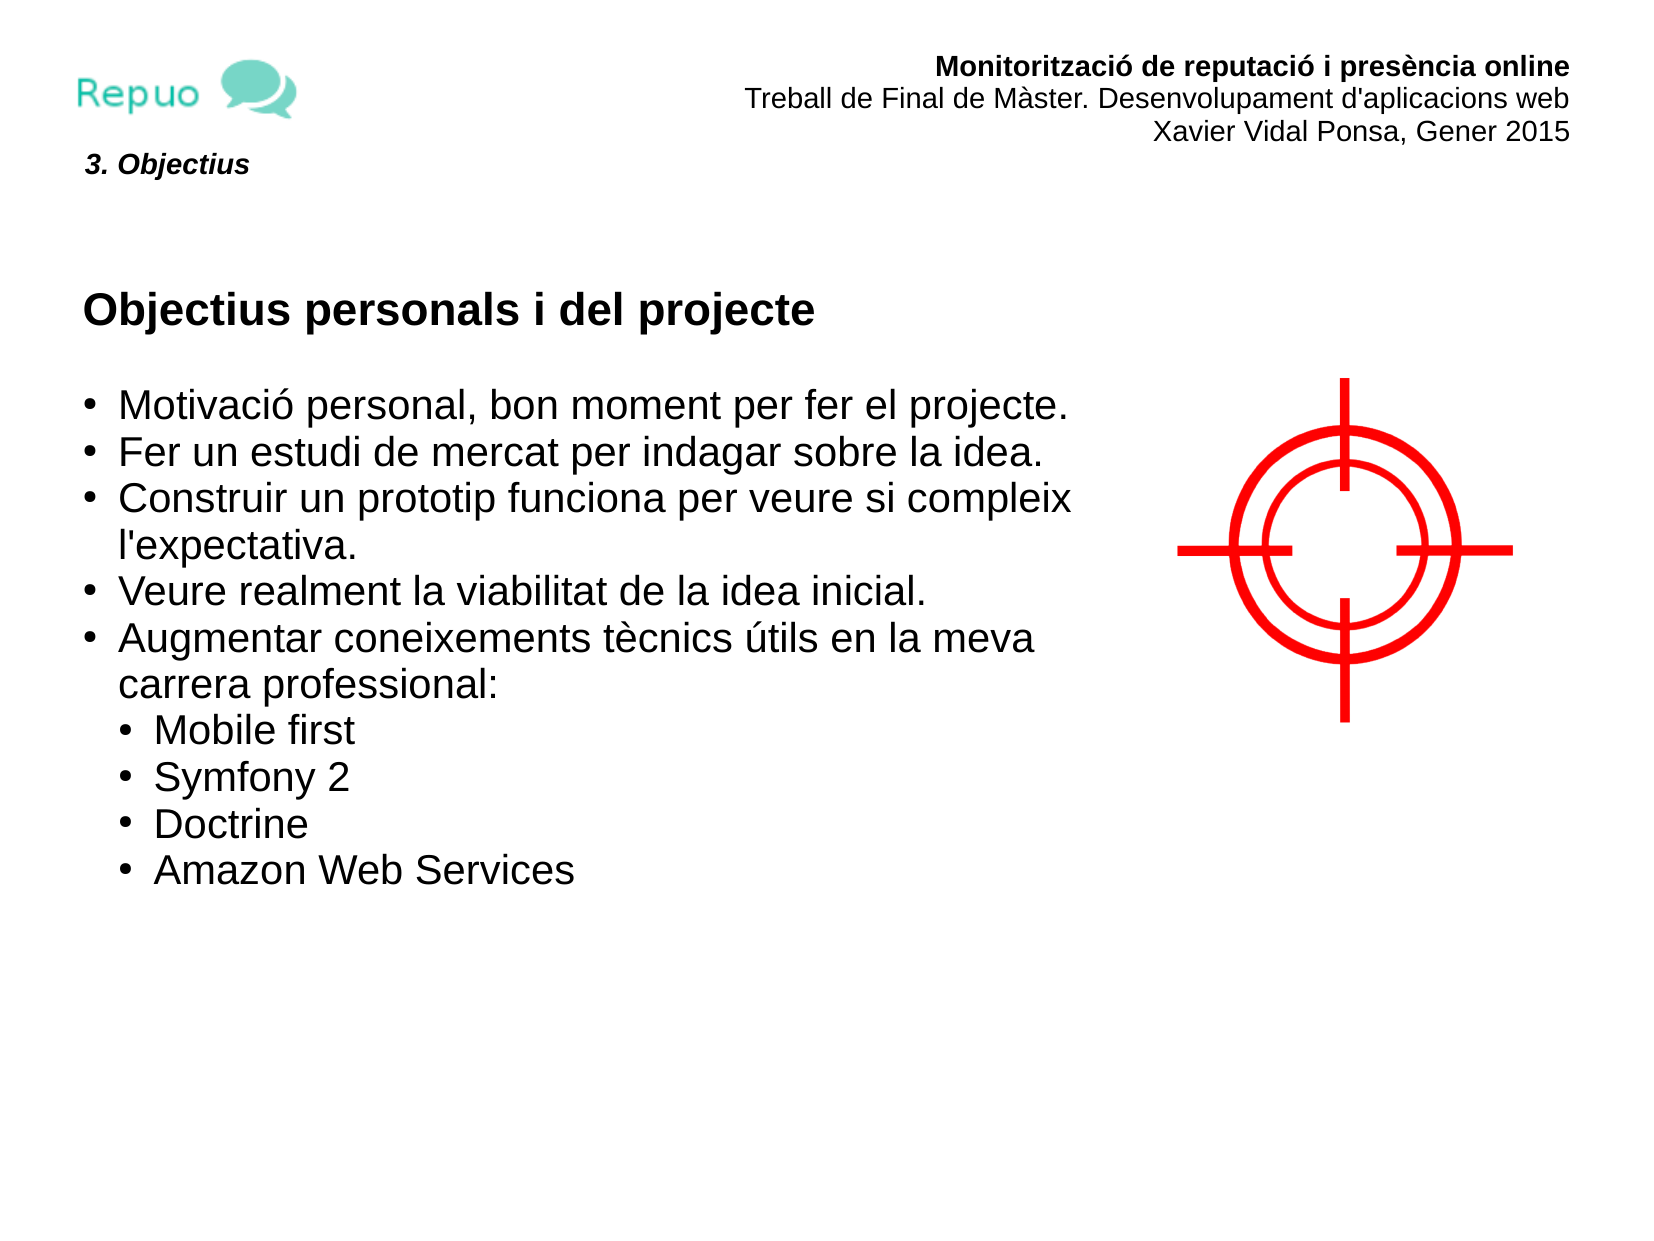

# Monitorització de reputació i presència online Treball de Final de Màster. Desenvolupament d'aplicacions web Xavier Vidal Ponsa, Gener 2015 3. Objectius
Objectius personals i del projecte
Motivació personal, bon moment per fer el projecte.
Fer un estudi de mercat per indagar sobre la idea.
Construir un prototip funciona per veure si compleix l'expectativa.
Veure realment la viabilitat de la idea inicial.
Augmentar coneixements tècnics útils en la meva carrera professional:
Mobile first
Symfony 2
Doctrine
Amazon Web Services